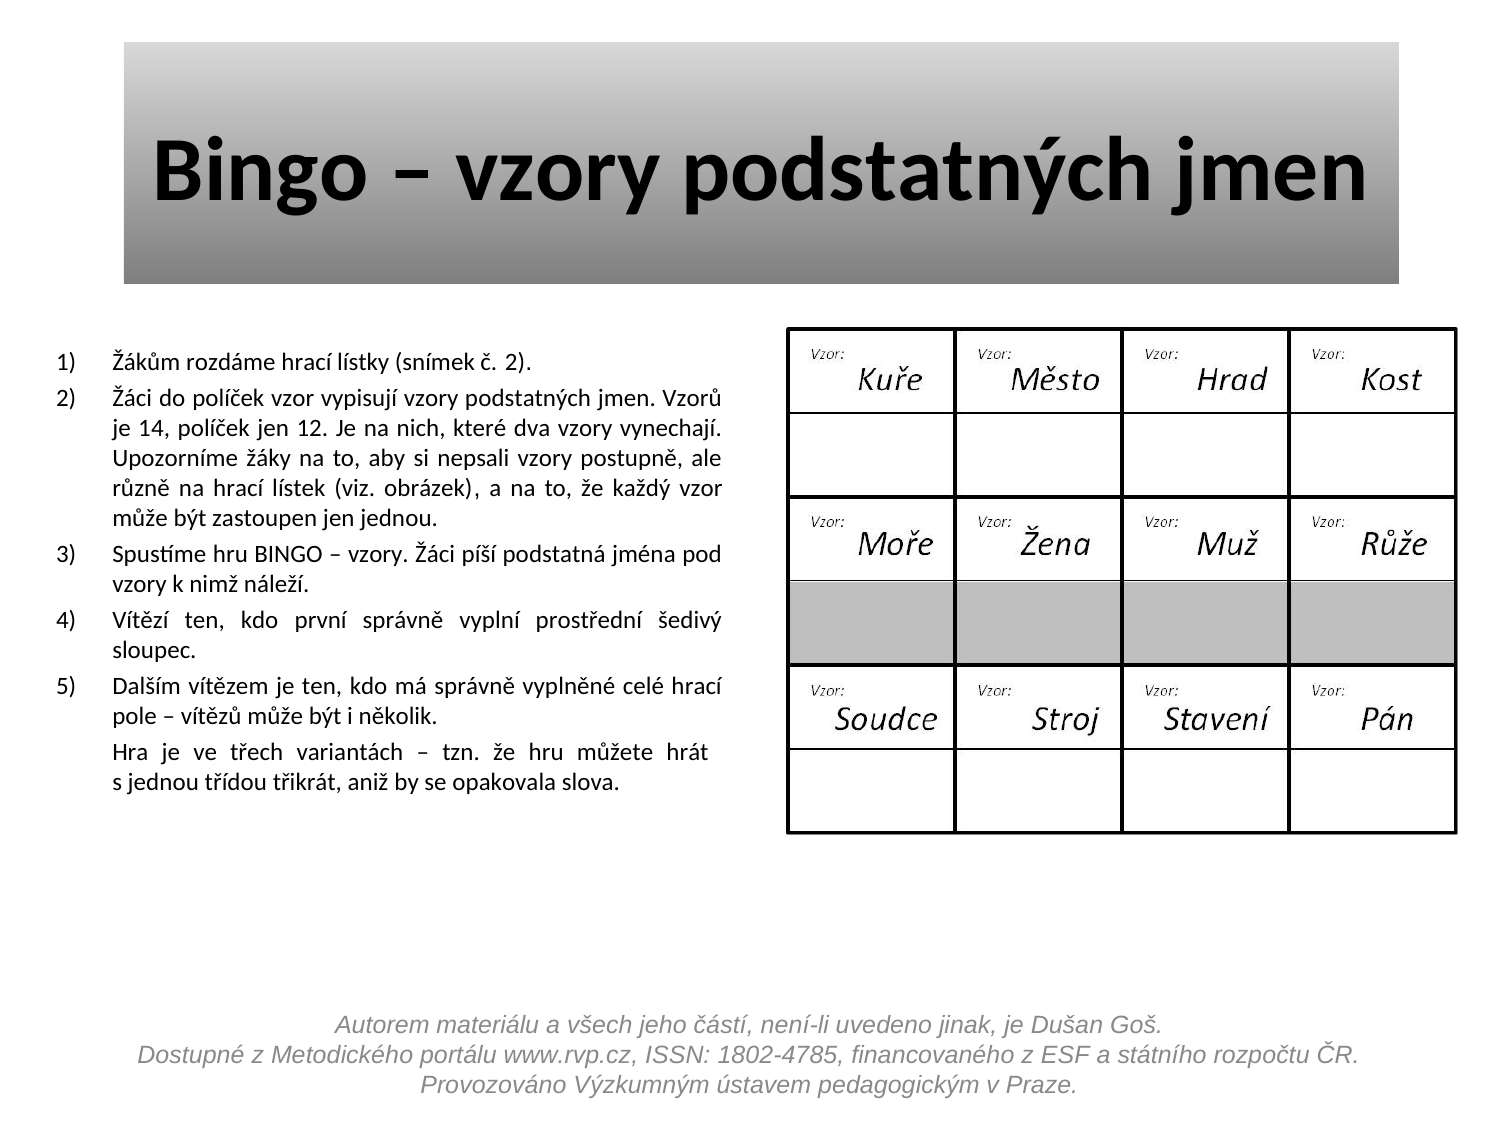

# Bingo – vzory podstatných jmen
Žákům rozdáme hrací lístky (snímek č. 2).
Žáci do políček vzor vypisují vzory podstatných jmen. Vzorů je 14, políček jen 12. Je na nich, které dva vzory vynechají. Upozorníme žáky na to, aby si nepsali vzory postupně, ale různě na hrací lístek (viz. obrázek), a na to, že každý vzor může být zastoupen jen jednou.
Spustíme hru BINGO – vzory. Žáci píší podstatná jména pod vzory k nimž náleží.
Vítězí ten, kdo první správně vyplní prostřední šedivý sloupec.
Dalším vítězem je ten, kdo má správně vyplněné celé hrací pole – vítězů může být i několik.
	Hra je ve třech variantách – tzn. že hru můžete hrát
s jednou třídou třikrát, aniž by se opakovala slova.
Autorem materiálu a všech jeho částí, není-li uvedeno jinak, je Dušan Goš.
Dostupné z Metodického portálu www.rvp.cz, ISSN: 1802-4785, financovaného z ESF a státního rozpočtu ČR.
Provozováno Výzkumným ústavem pedagogickým v Praze.